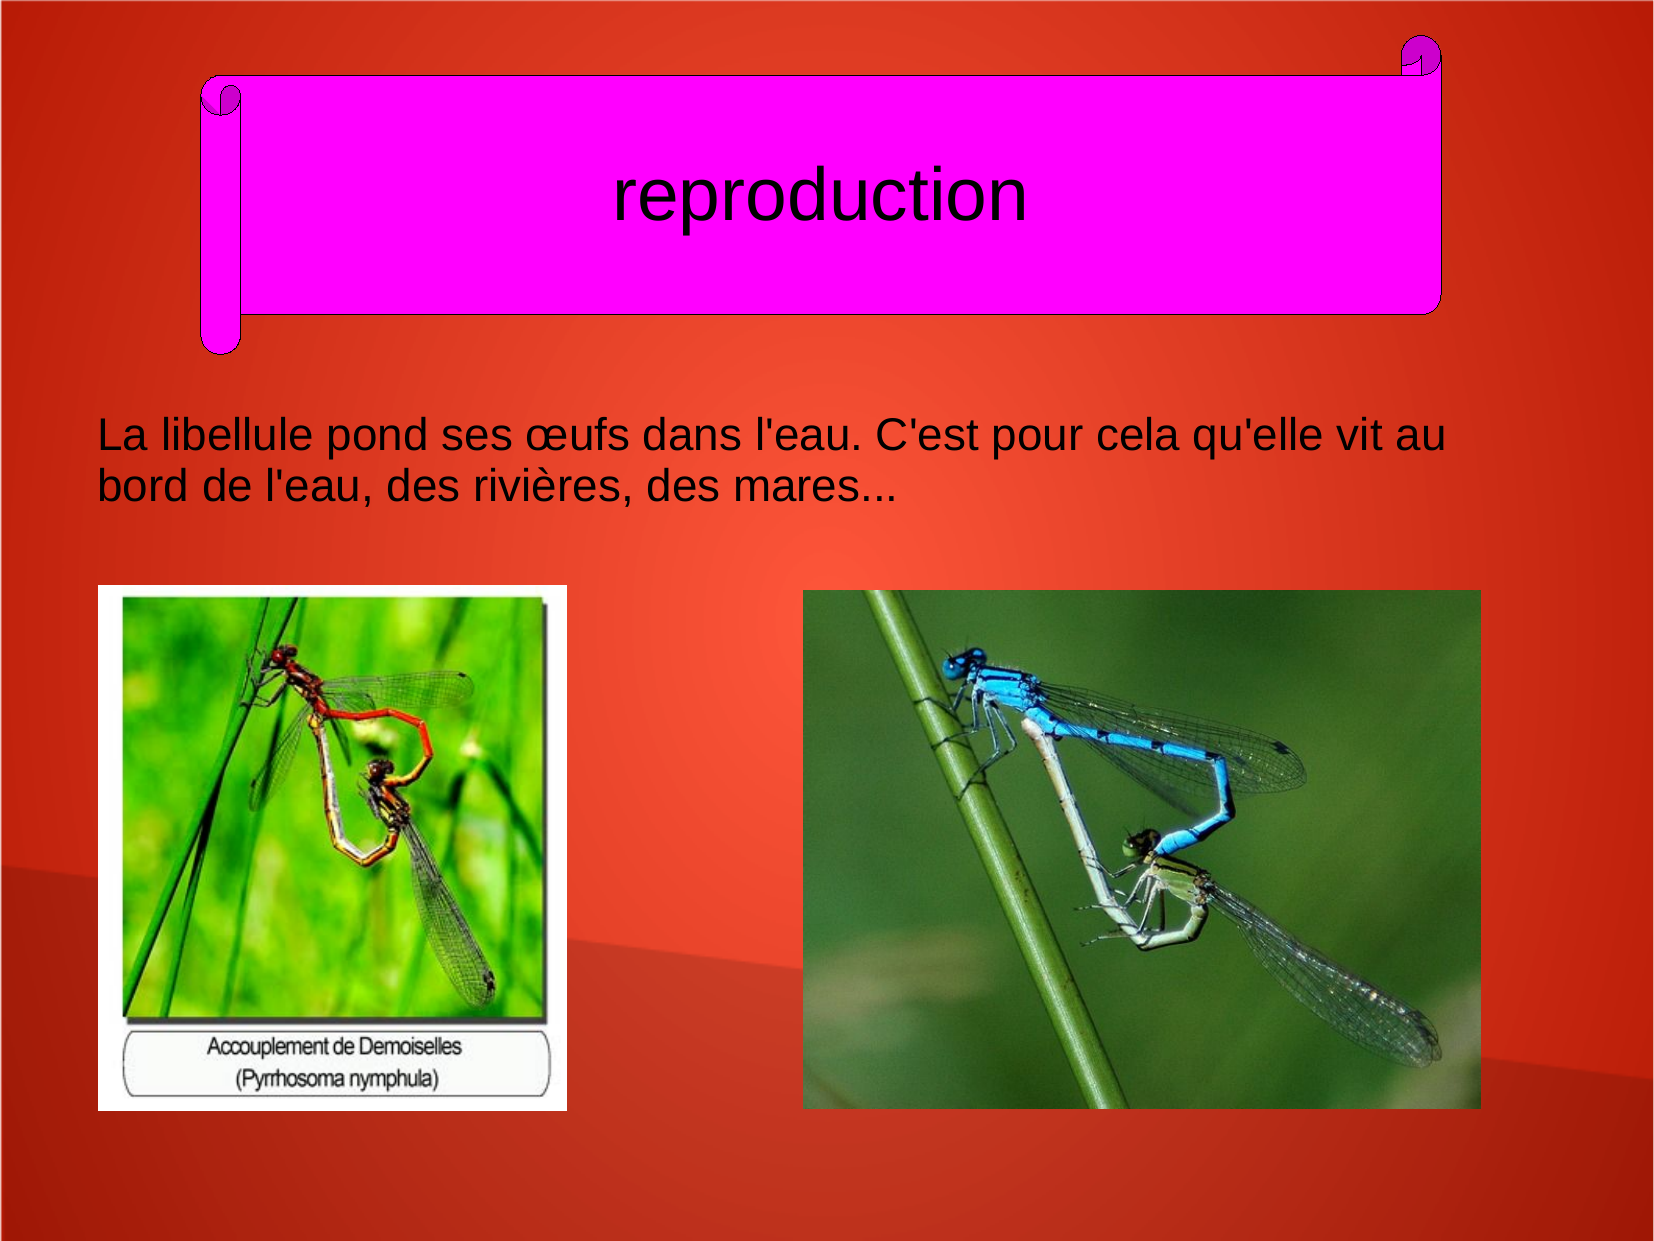

reproduction
La libellule pond ses œufs dans l'eau. C'est pour cela qu'elle vit au bord de l'eau, des rivières, des mares...